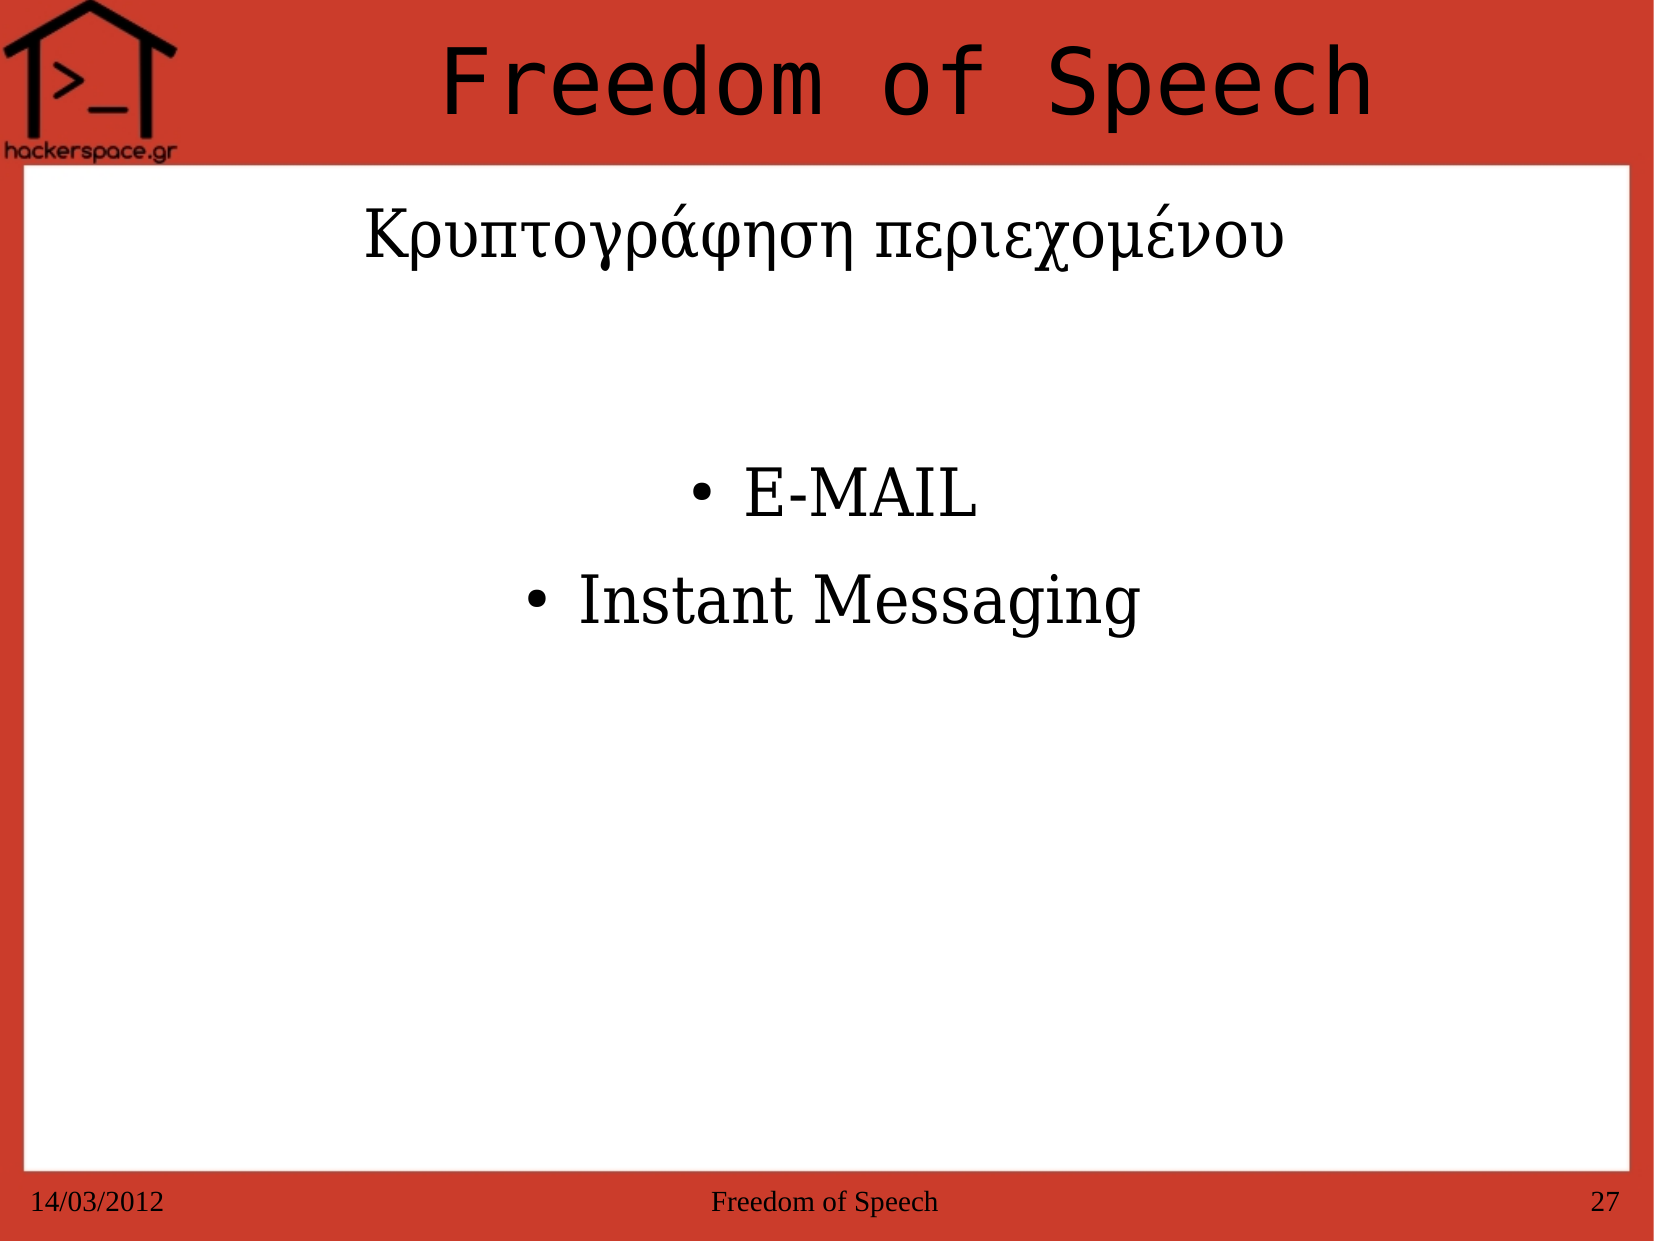

# Freedom of Speech
Κρυπτογράφηση περιεχομένου
E-MAIL
Instant Messaging
14/03/2012
Freedom of Speech
27